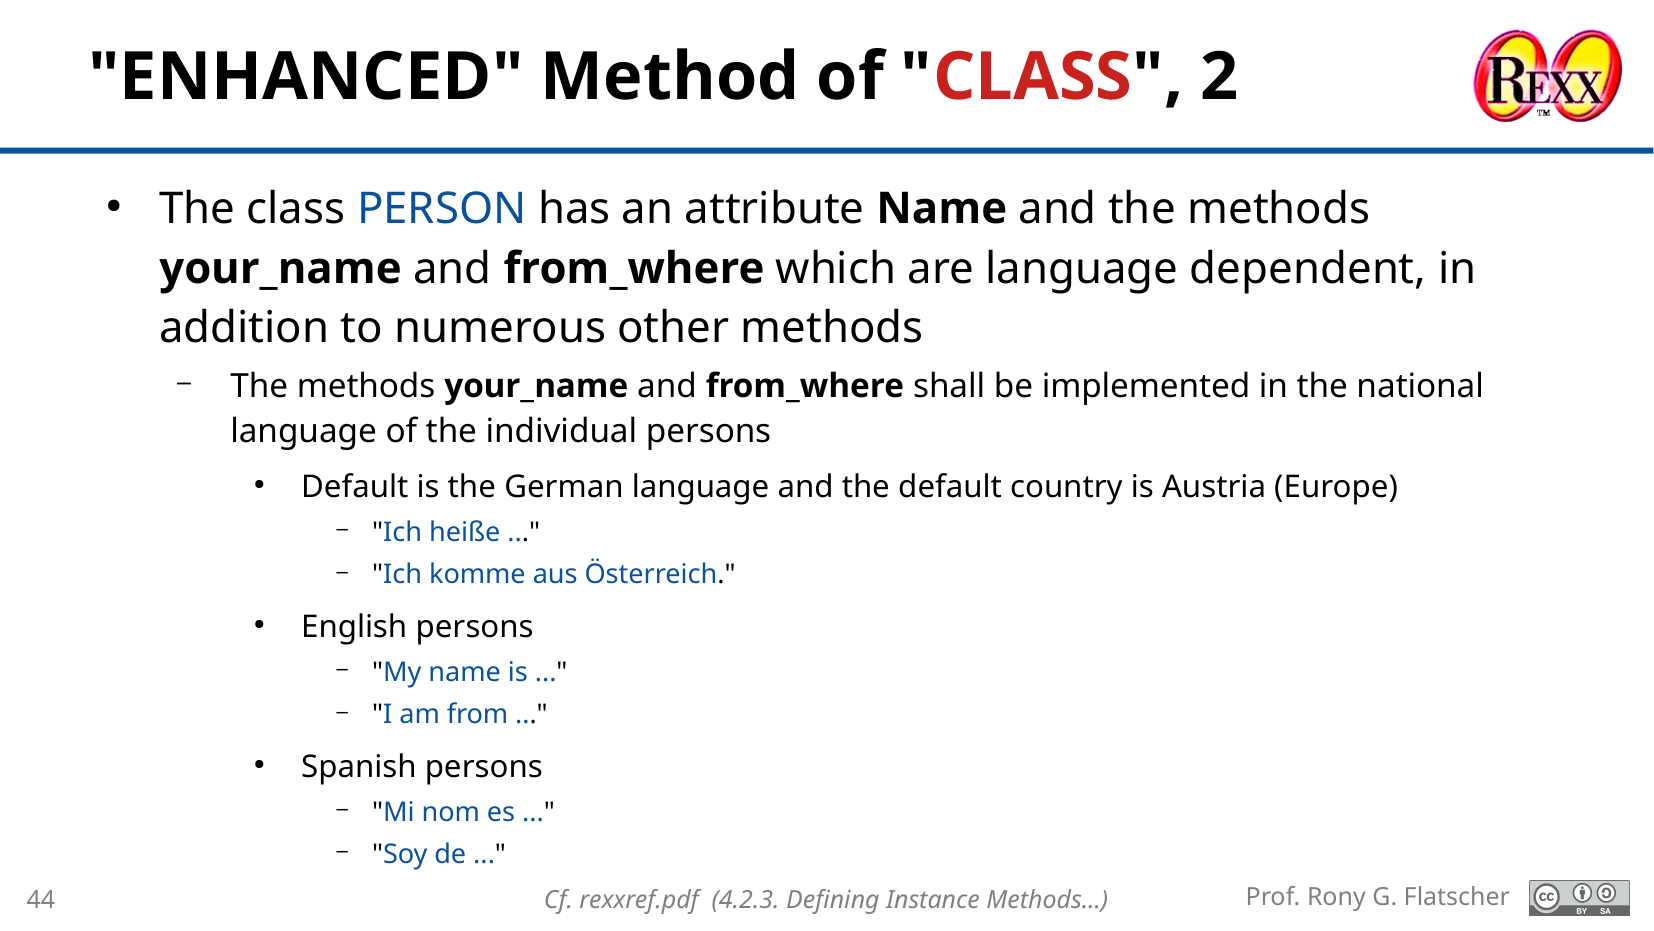

# "ENHANCED" Method of "CLASS", 2
The class PERSON has an attribute Name and the methods your_name and from_where which are language dependent, in addition to numerous other methods
The methods your_name and from_where shall be implemented in the national language of the individual persons
Default is the German language and the default country is Austria (Europe)
"Ich heiße ..."
"Ich komme aus Österreich."
English persons
"My name is ..."
"I am from ..."
Spanish persons
"Mi nom es ..."
"Soy de ..."
Cf. rexxref.pdf (4.2.3. Defining Instance Methods…)